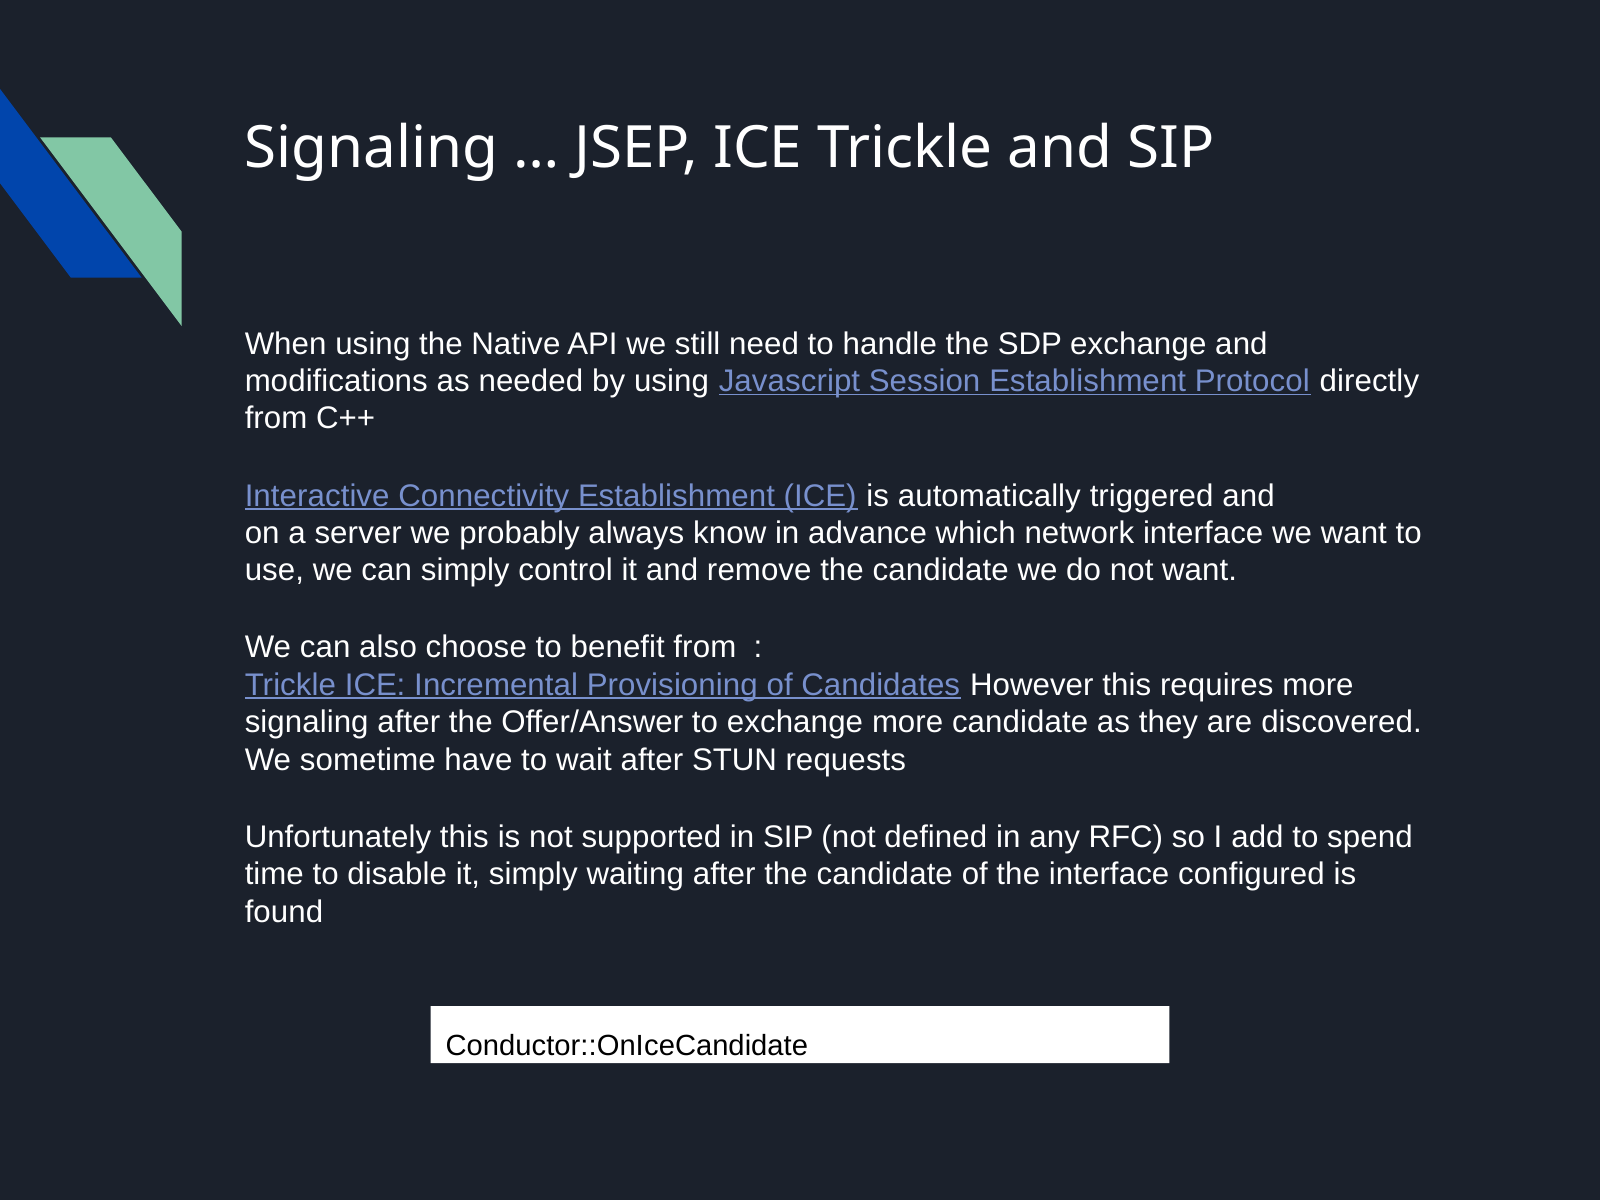

# Signaling … JSEP, ICE Trickle and SIP
When using the Native API we still need to handle the SDP exchange and modifications as needed by using Javascript Session Establishment Protocol directly from C++
Interactive Connectivity Establishment (ICE) is automatically triggered and
on a server we probably always know in advance which network interface we want to use, we can simply control it and remove the candidate we do not want.
We can also choose to benefit from :
Trickle ICE: Incremental Provisioning of Candidates However this requires more signaling after the Offer/Answer to exchange more candidate as they are discovered. We sometime have to wait after STUN requests
Unfortunately this is not supported in SIP (not defined in any RFC) so I add to spend time to disable it, simply waiting after the candidate of the interface configured is found
Conductor::OnIceCandidate